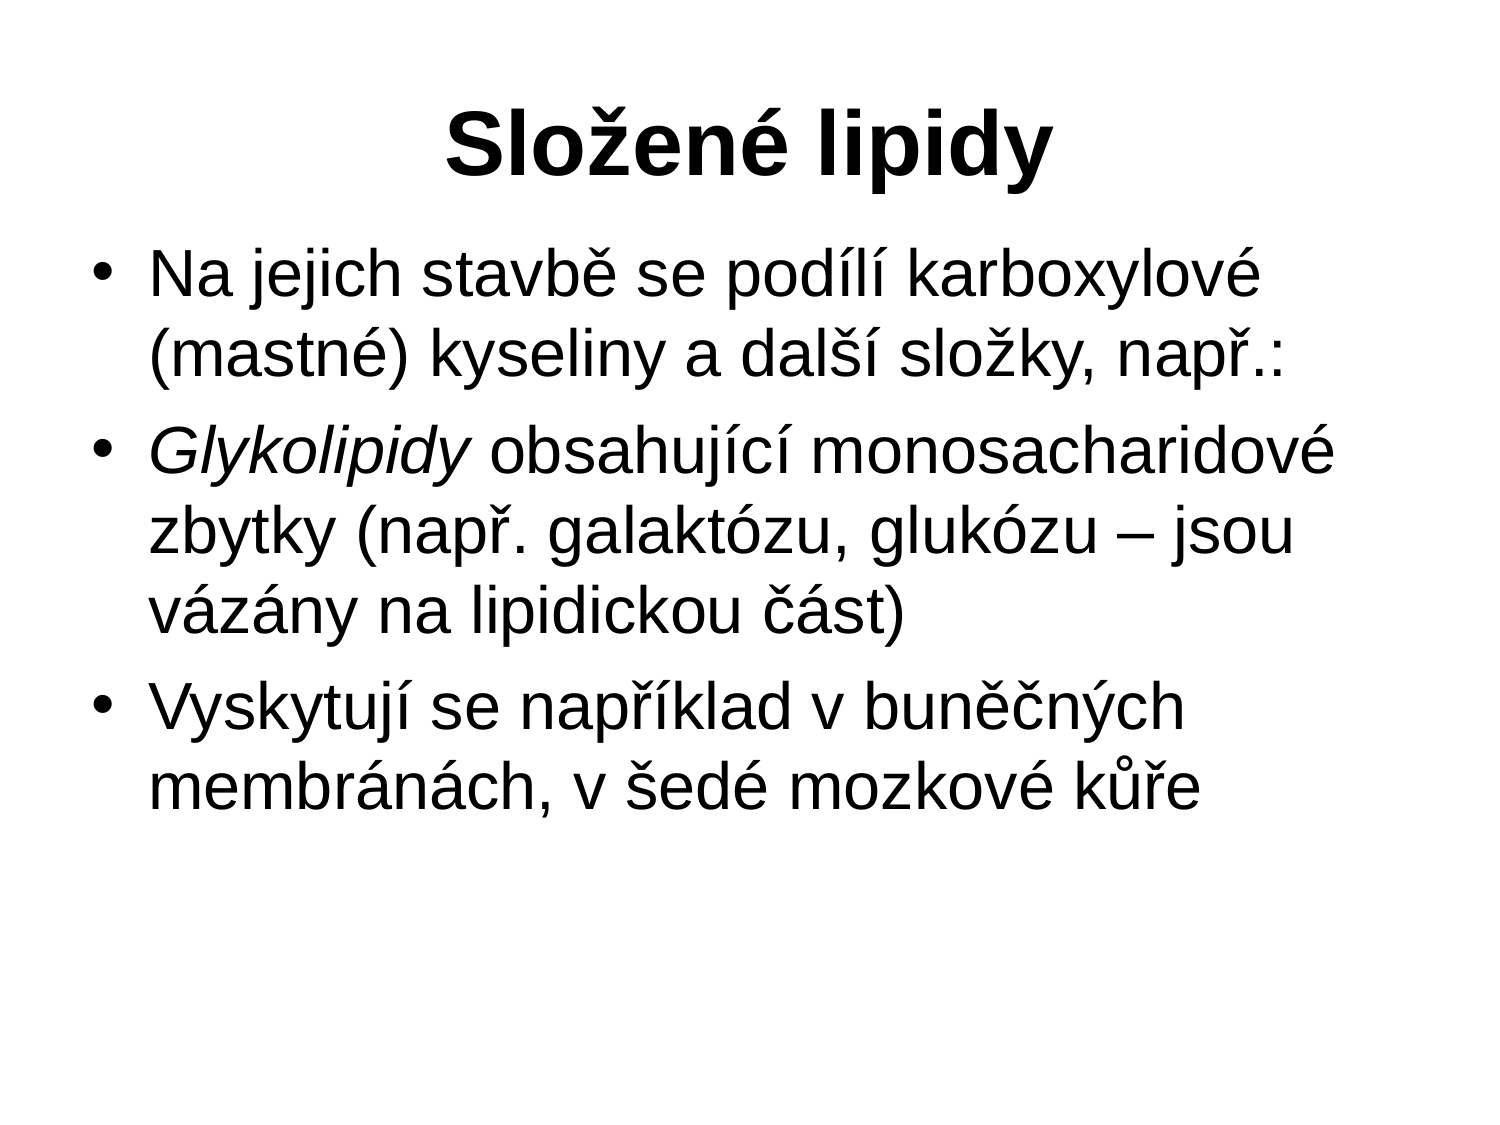

# Složené lipidy
Na jejich stavbě se podílí karboxylové (mastné) kyseliny a další složky, např.:
Glykolipidy obsahující monosacharidové zbytky (např. galaktózu, glukózu – jsou vázány na lipidickou část)
Vyskytují se například v buněčných membránách, v šedé mozkové kůře